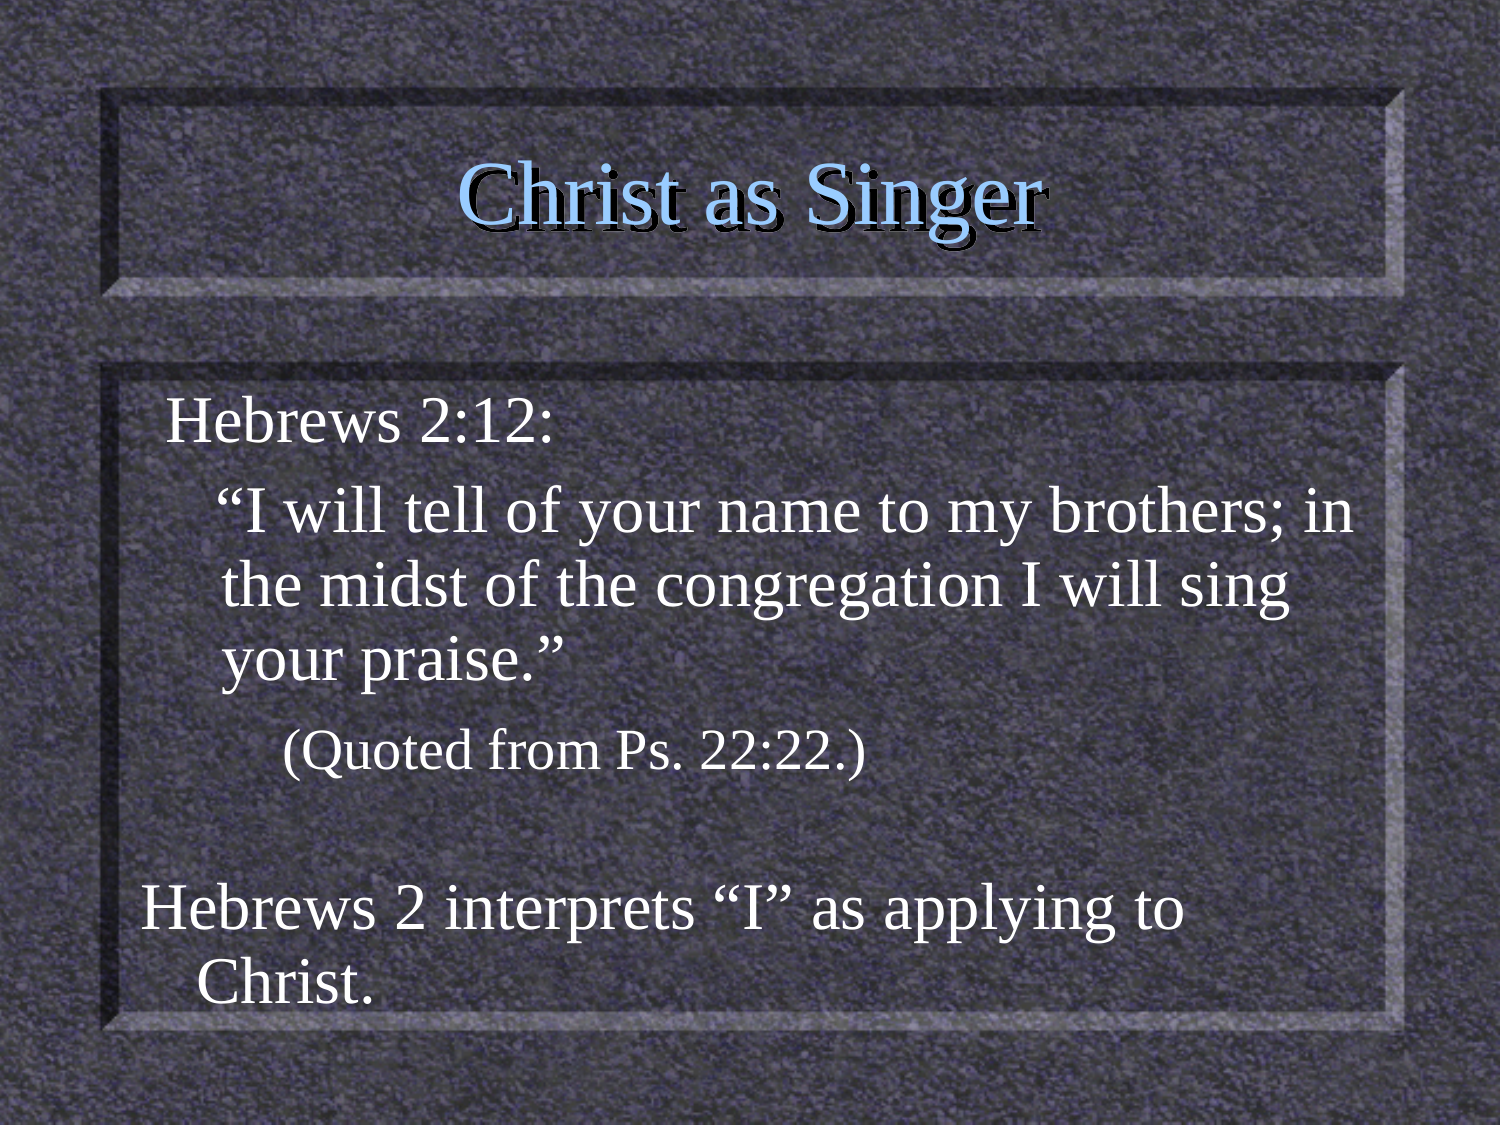

# Christ as Singer
Hebrews 2:12:
 “I will tell of your name to my brothers; in the midst of the congregation I will sing your praise.”
 (Quoted from Ps. 22:22.)
Hebrews 2 interprets “I” as applying to Christ.